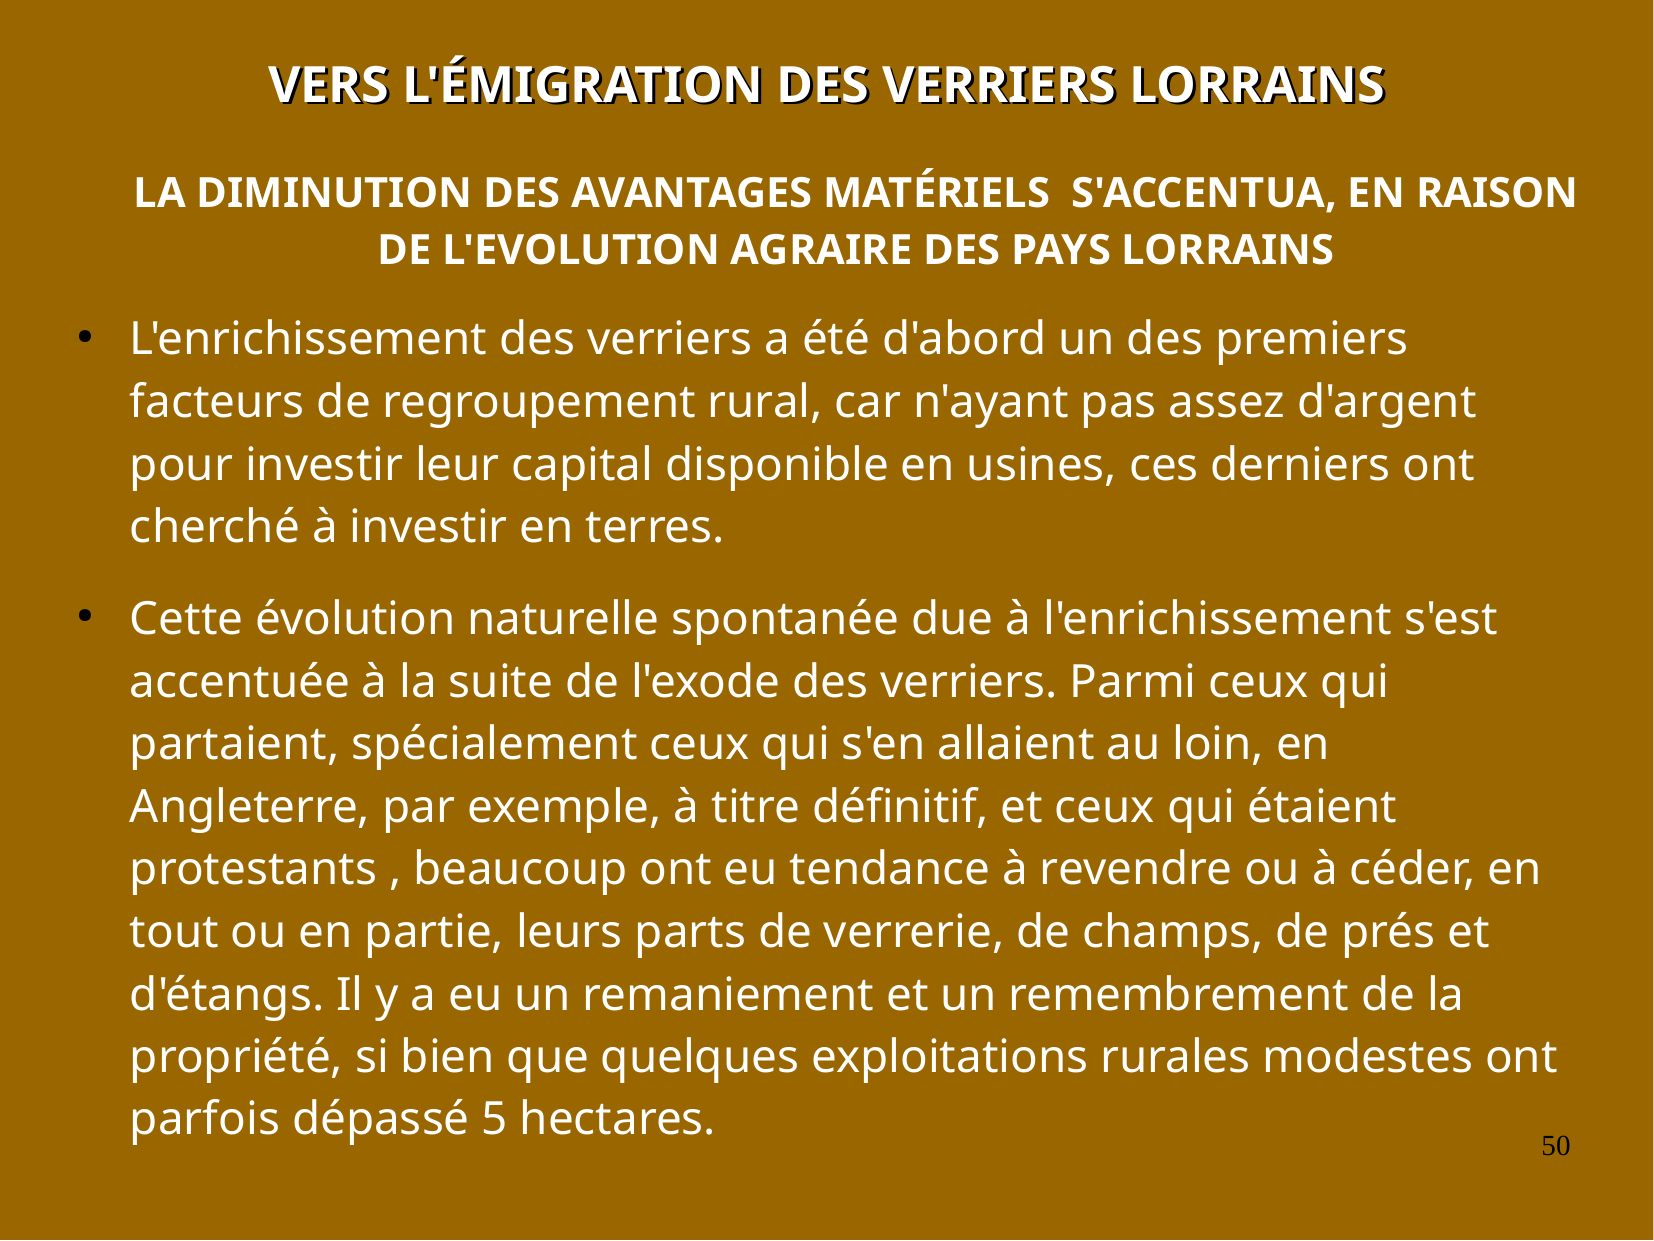

# VERS L'ÉMIGRATION DES VERRIERS LORRAINS
LA DIMINUTION DES AVANTAGES MATÉRIELS S'ACCENTUA, EN RAISON DE L'EVOLUTION AGRAIRE DES PAYS LORRAINS
L'enrichissement des verriers a été d'abord un des premiers facteurs de regroupement rural, car n'ayant pas assez d'argent pour investir leur capital disponible en usines, ces derniers ont cherché à investir en terres.
Cette évolution naturelle spontanée due à l'enrichissement s'est accentuée à la suite de l'exode des verriers. Parmi ceux qui partaient, spécialement ceux qui s'en allaient au loin, en Angleterre, par exemple, à titre définitif, et ceux qui étaient protestants , beaucoup ont eu tendance à revendre ou à céder, en tout ou en partie, leurs parts de verrerie, de champs, de prés et d'étangs. Il y a eu un remaniement et un remembrement de la propriété, si bien que quelques exploitations rurales modestes ont parfois dépassé 5 hectares.
50